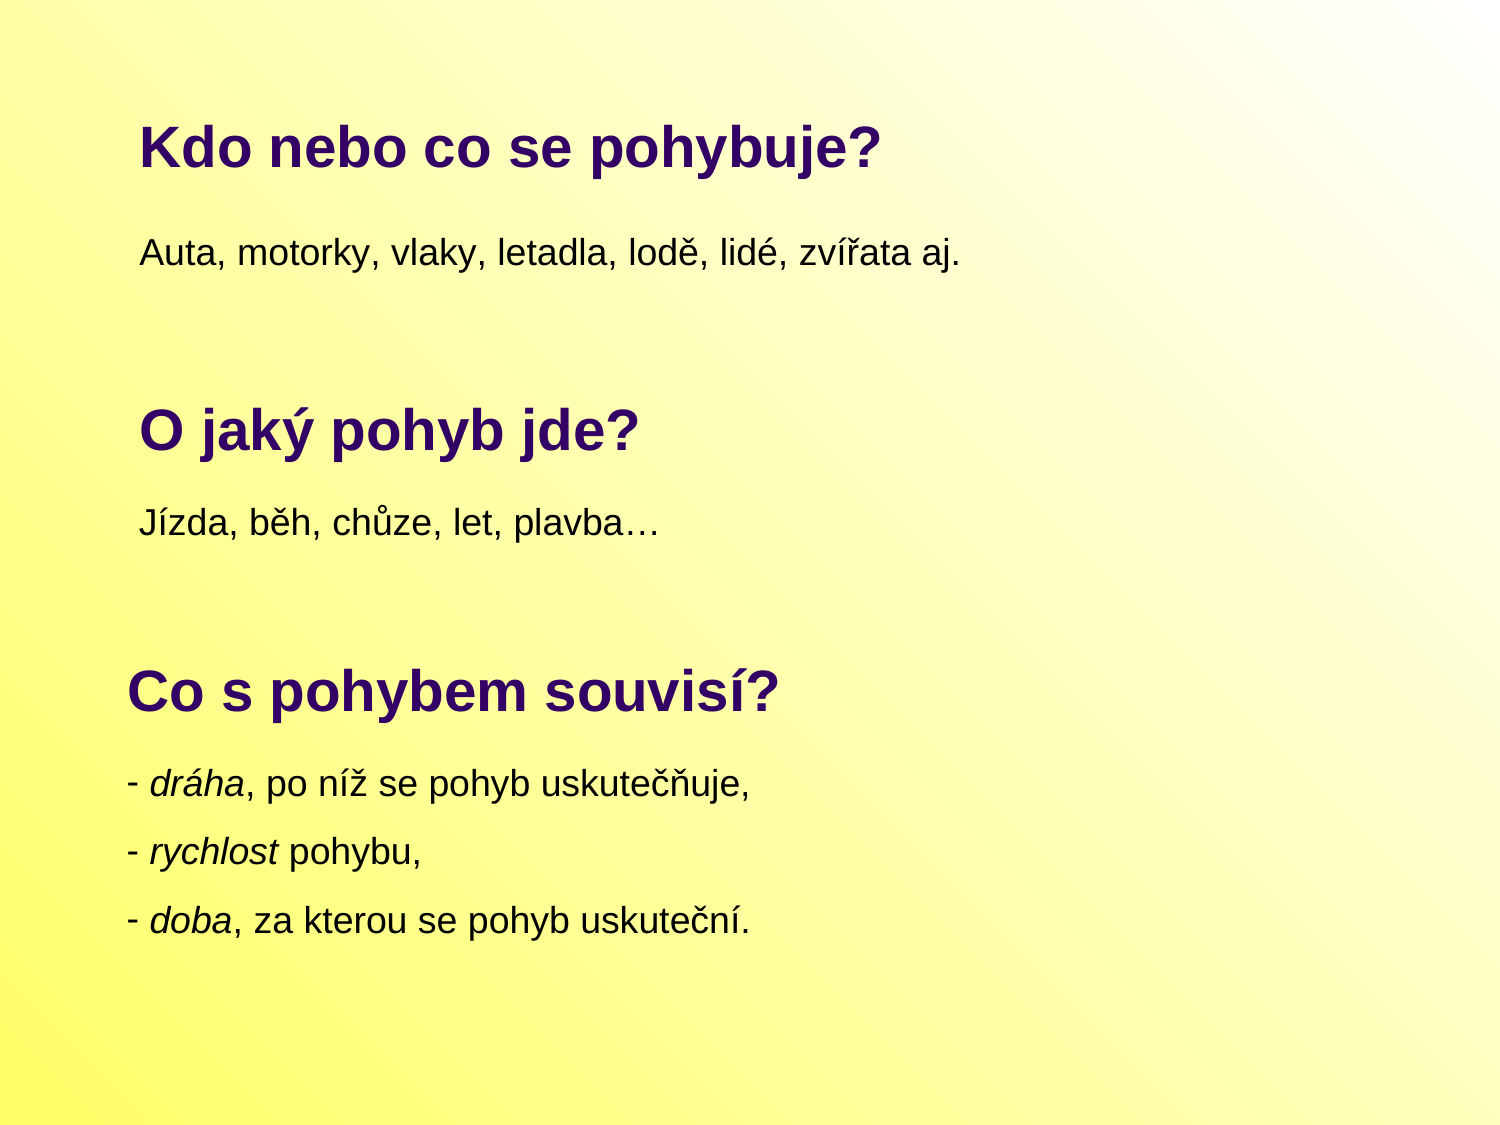

Kdo nebo co se pohybuje?
Auta, motorky, vlaky, letadla, lodě, lidé, zvířata aj.
O jaký pohyb jde?
Jízda, běh, chůze, let, plavba…
Co s pohybem souvisí?
 dráha, po níž se pohyb uskutečňuje,
 rychlost pohybu,
 doba, za kterou se pohyb uskuteční.